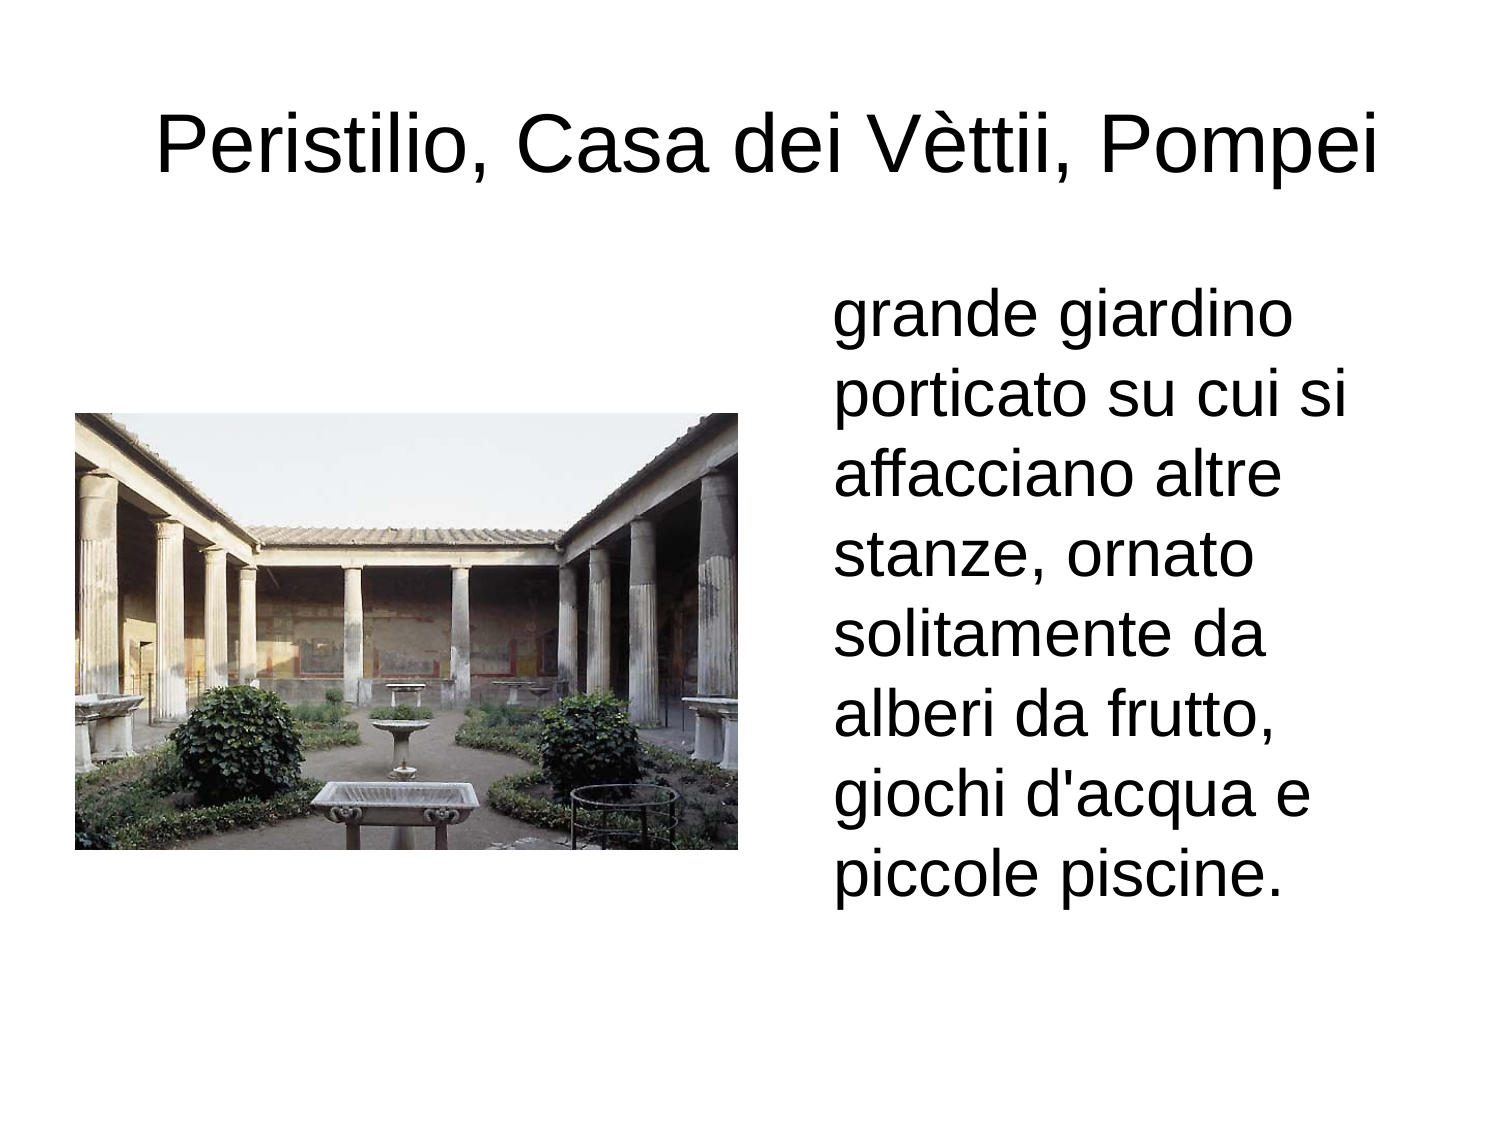

# Peristilio, Casa dei Vèttii, Pompei
 grande giardino porticato su cui si affacciano altre stanze, ornato solitamente da alberi da frutto, giochi d'acqua e piccole piscine.